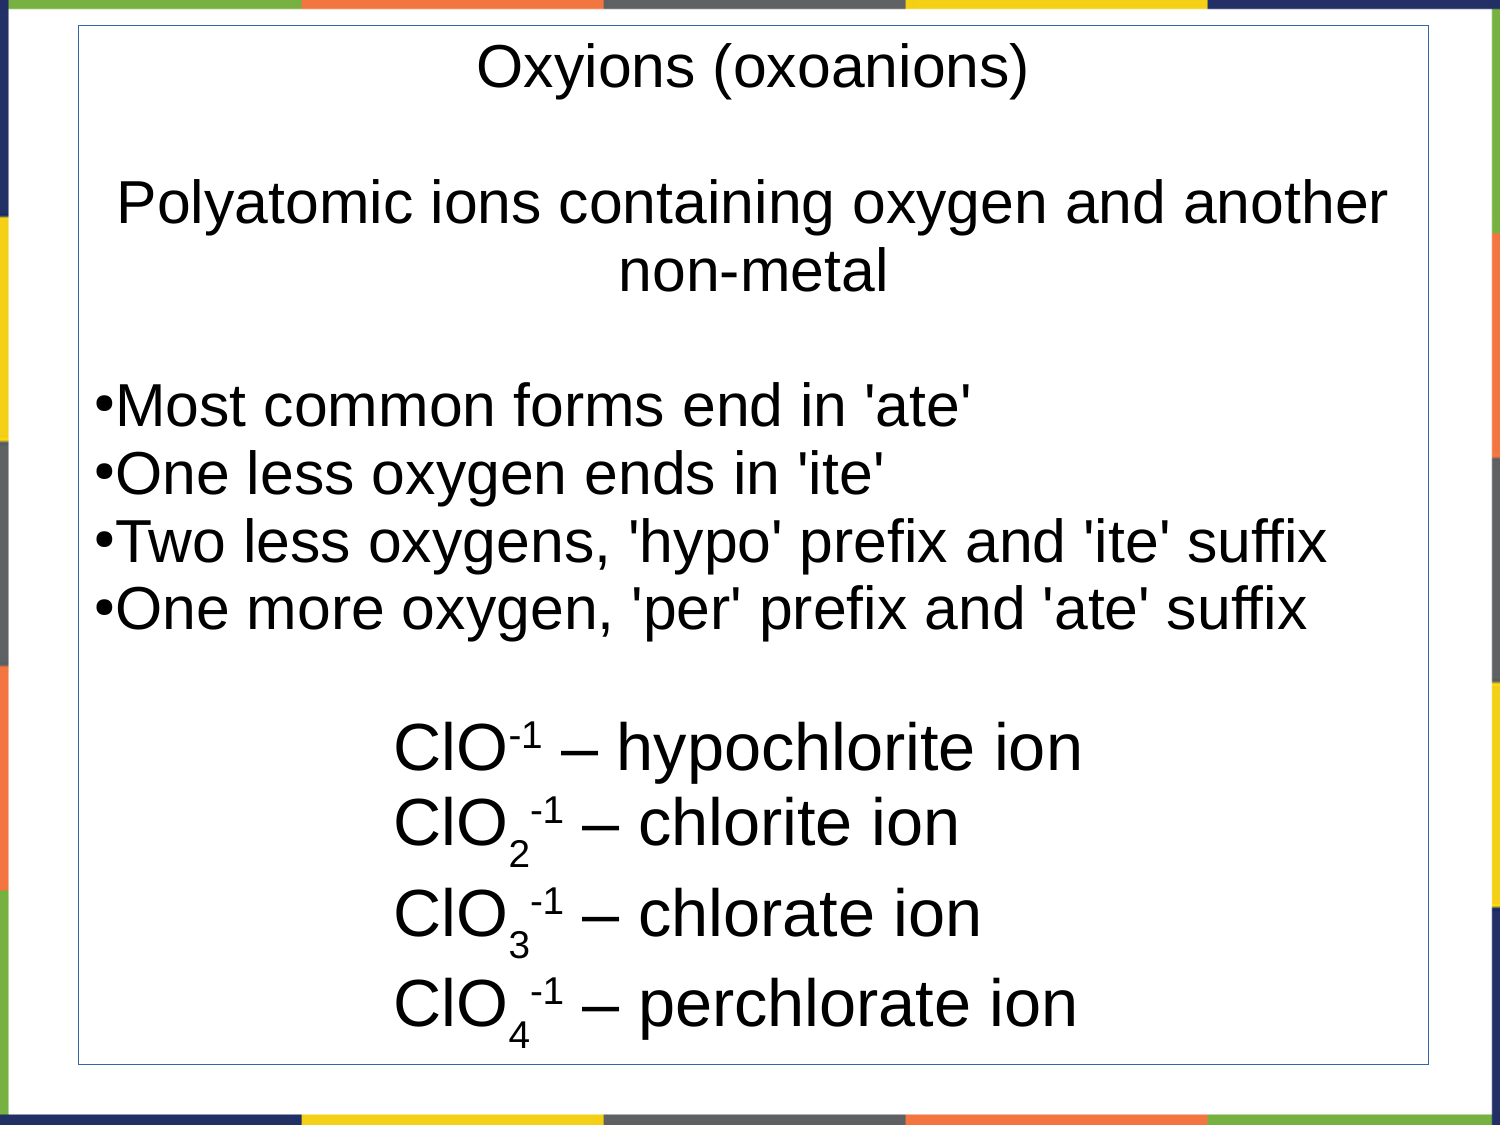

Oxyions (oxoanions)
Polyatomic ions containing oxygen and another non-metal
Most common forms end in 'ate'
One less oxygen ends in 'ite'
Two less oxygens, 'hypo' prefix and 'ite' suffix
One more oxygen, 'per' prefix and 'ate' suffix
				ClO-1 – hypochlorite ion
				ClO2-1 – chlorite ion
				ClO3-1 – chlorate ion
				ClO4-1 – perchlorate ion